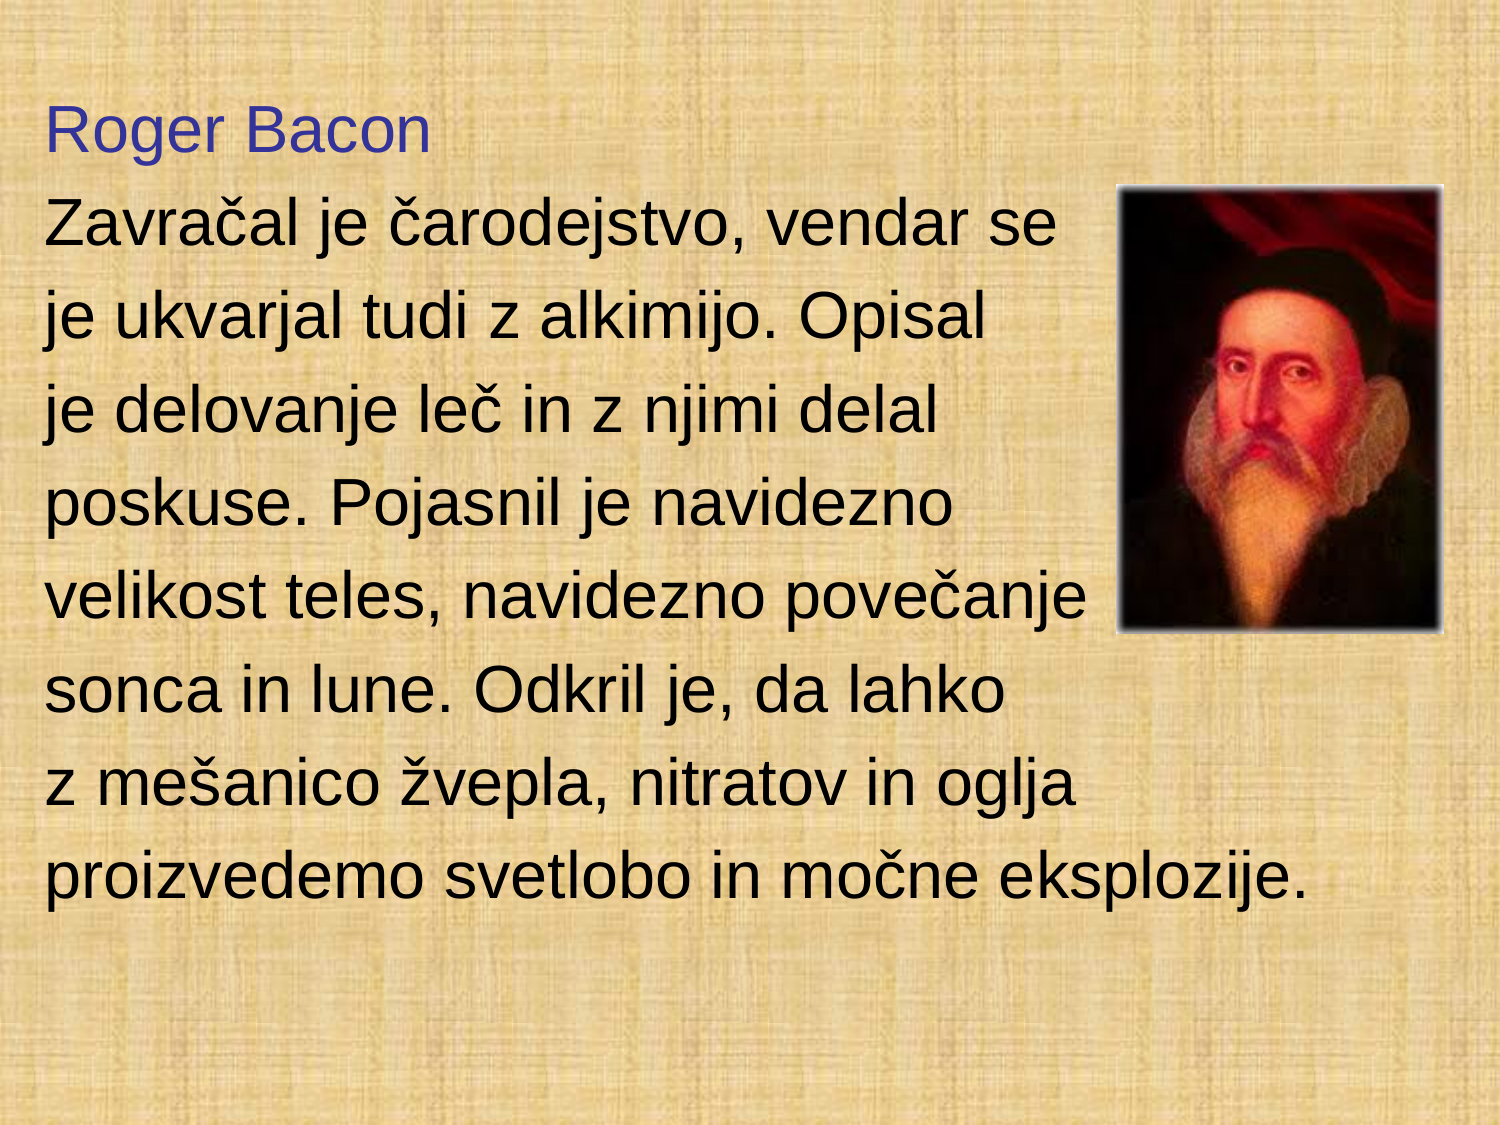

# Roger Bacon
Zavračal je čarodejstvo, vendar se
je ukvarjal tudi z alkimijo. Opisal
je delovanje leč in z njimi delal
poskuse. Pojasnil je navidezno
velikost teles, navidezno povečanje
sonca in lune. Odkril je, da lahko
z mešanico žvepla, nitratov in oglja
proizvedemo svetlobo in močne eksplozije.